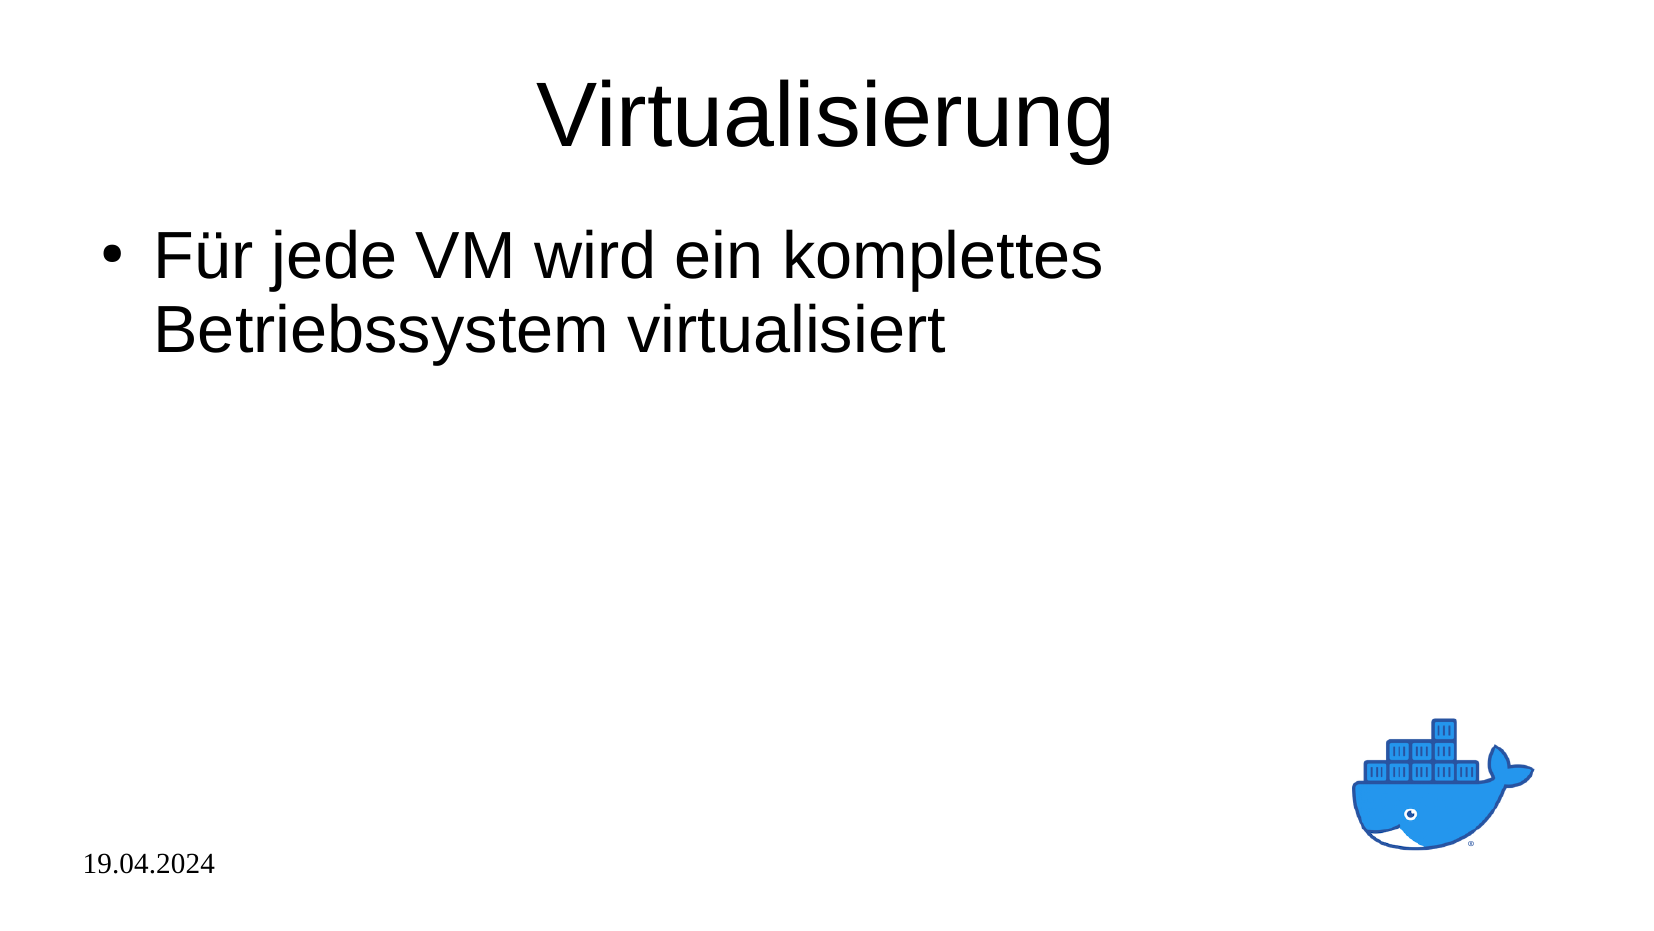

# Virtualisierung
Für jede VM wird ein komplettes Betriebssystem virtualisiert